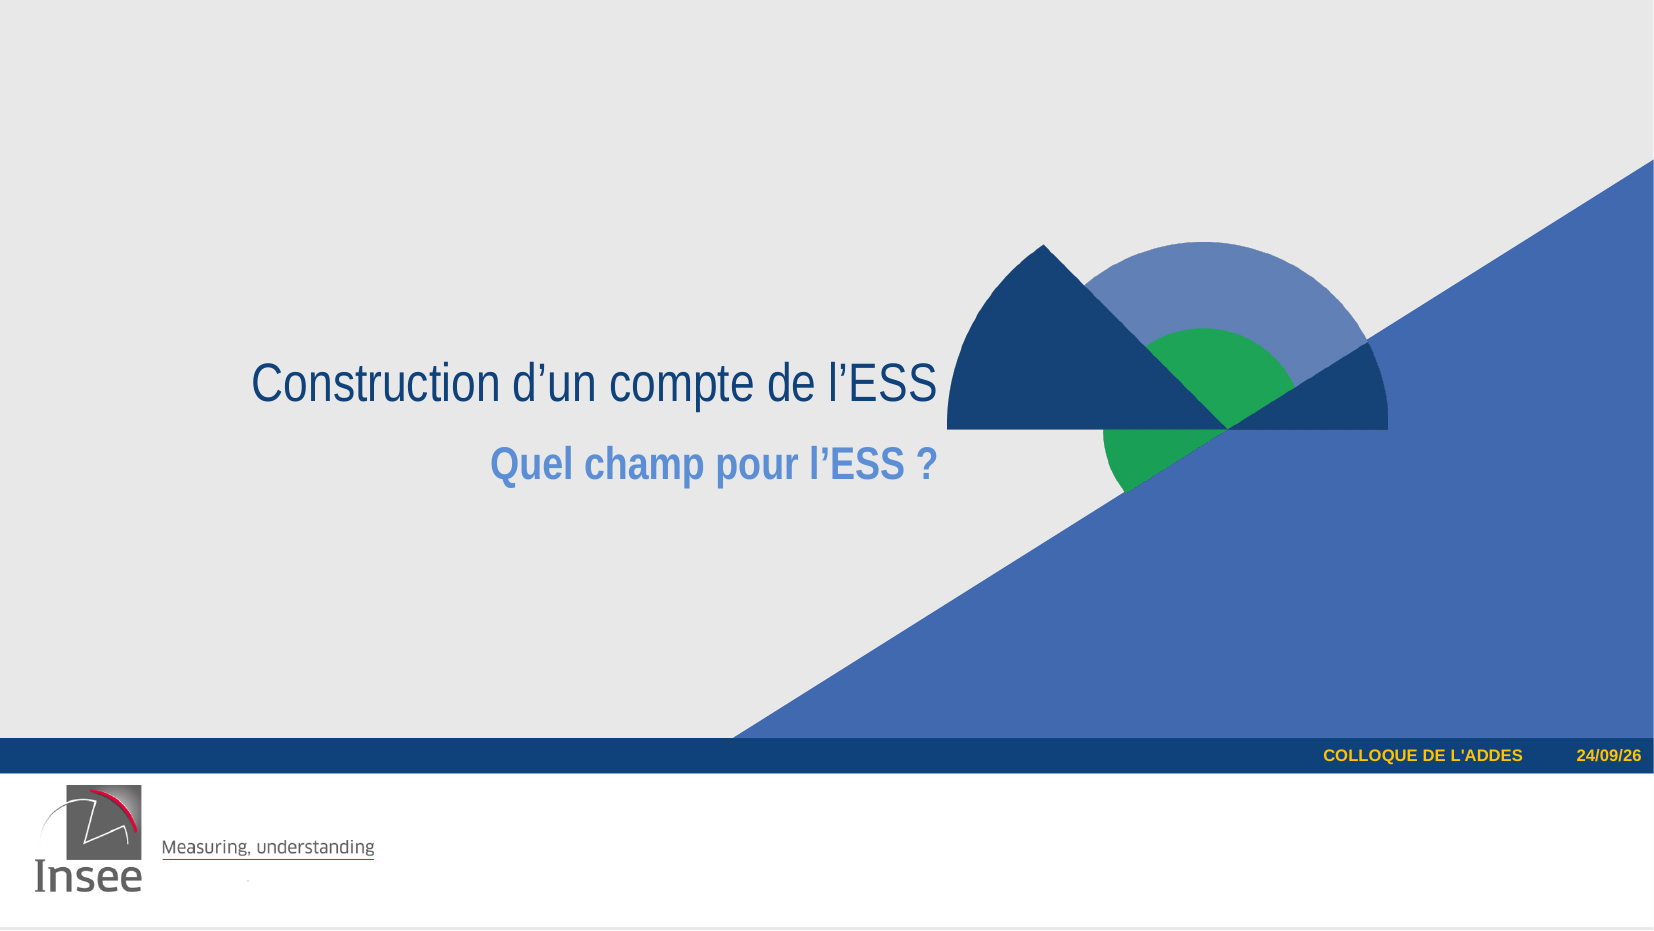

# Construction d’un compte de l’ESS
Quel champ pour l’ESS ?
Colloque de l'ADDES